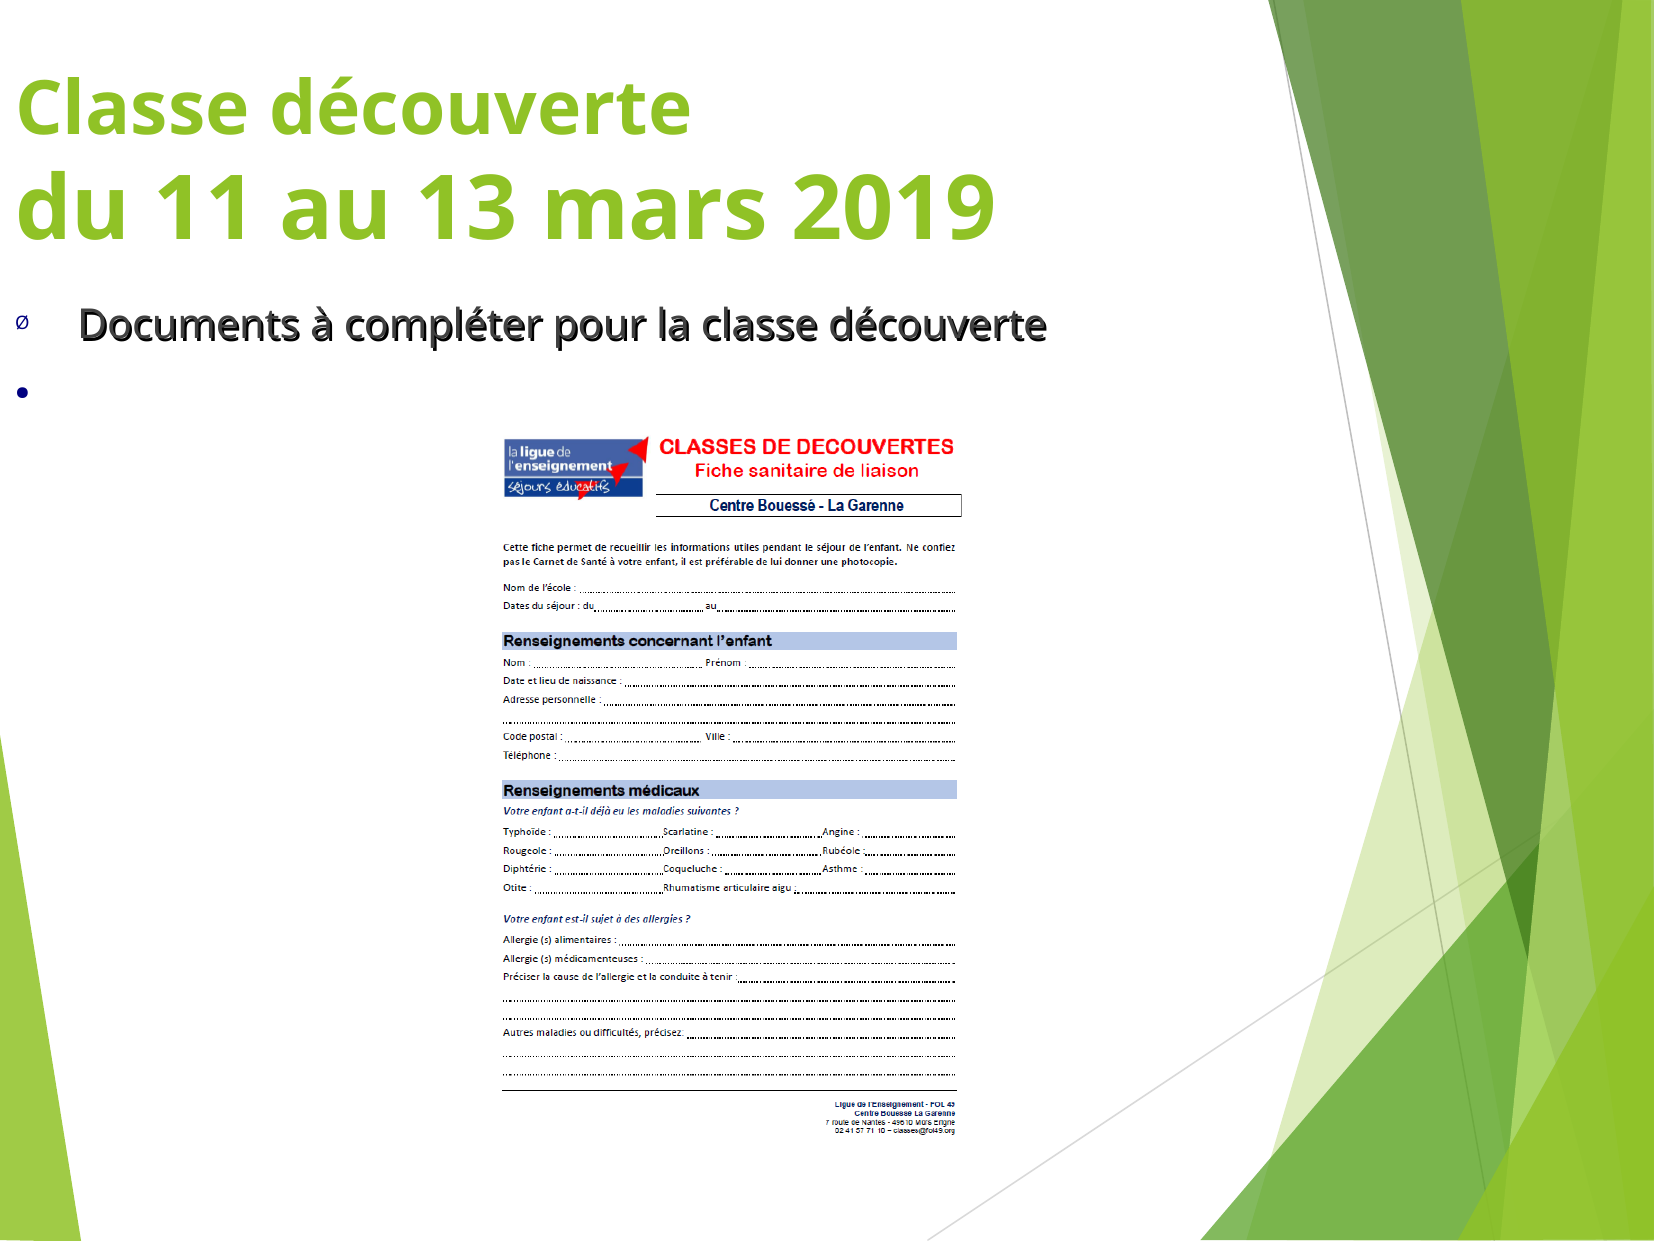

# Classe découverte du 11 au 13 mars 2019
Documents à compléter pour la classe découverte